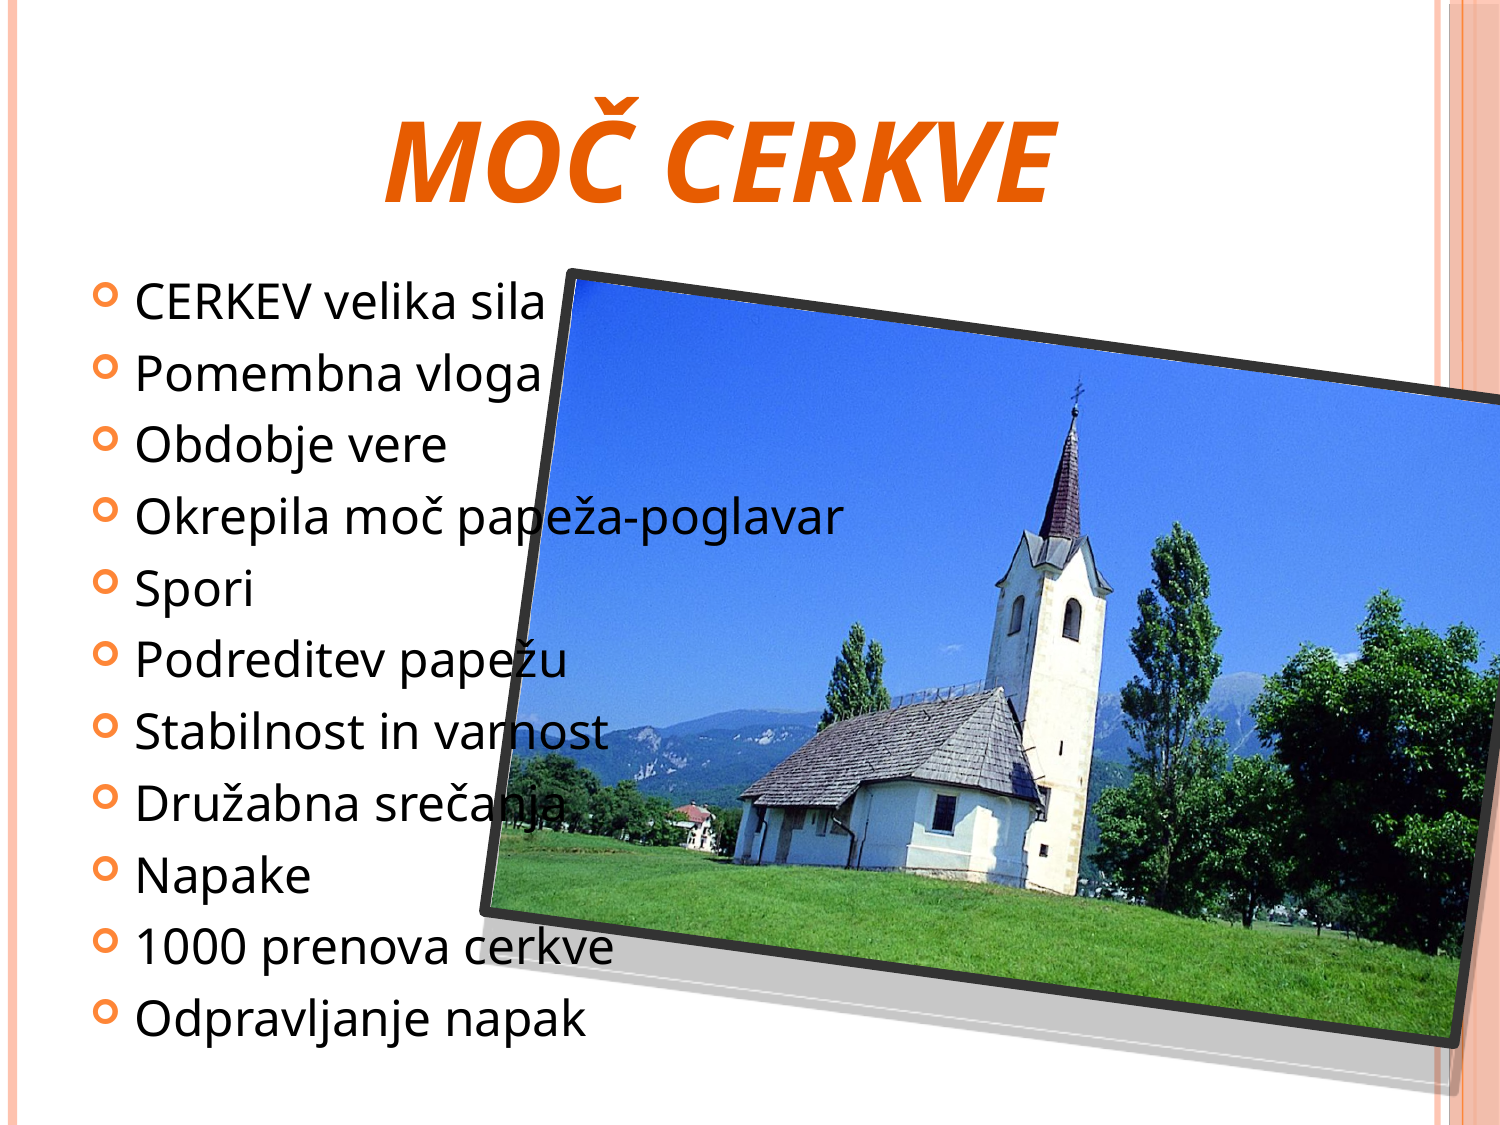

# moč cerkve
CERKEV velika sila
Pomembna vloga
Obdobje vere
Okrepila moč papeža-poglavar
Spori
Podreditev papežu
Stabilnost in varnost
Družabna srečanja
Napake
1000 prenova cerkve
Odpravljanje napak